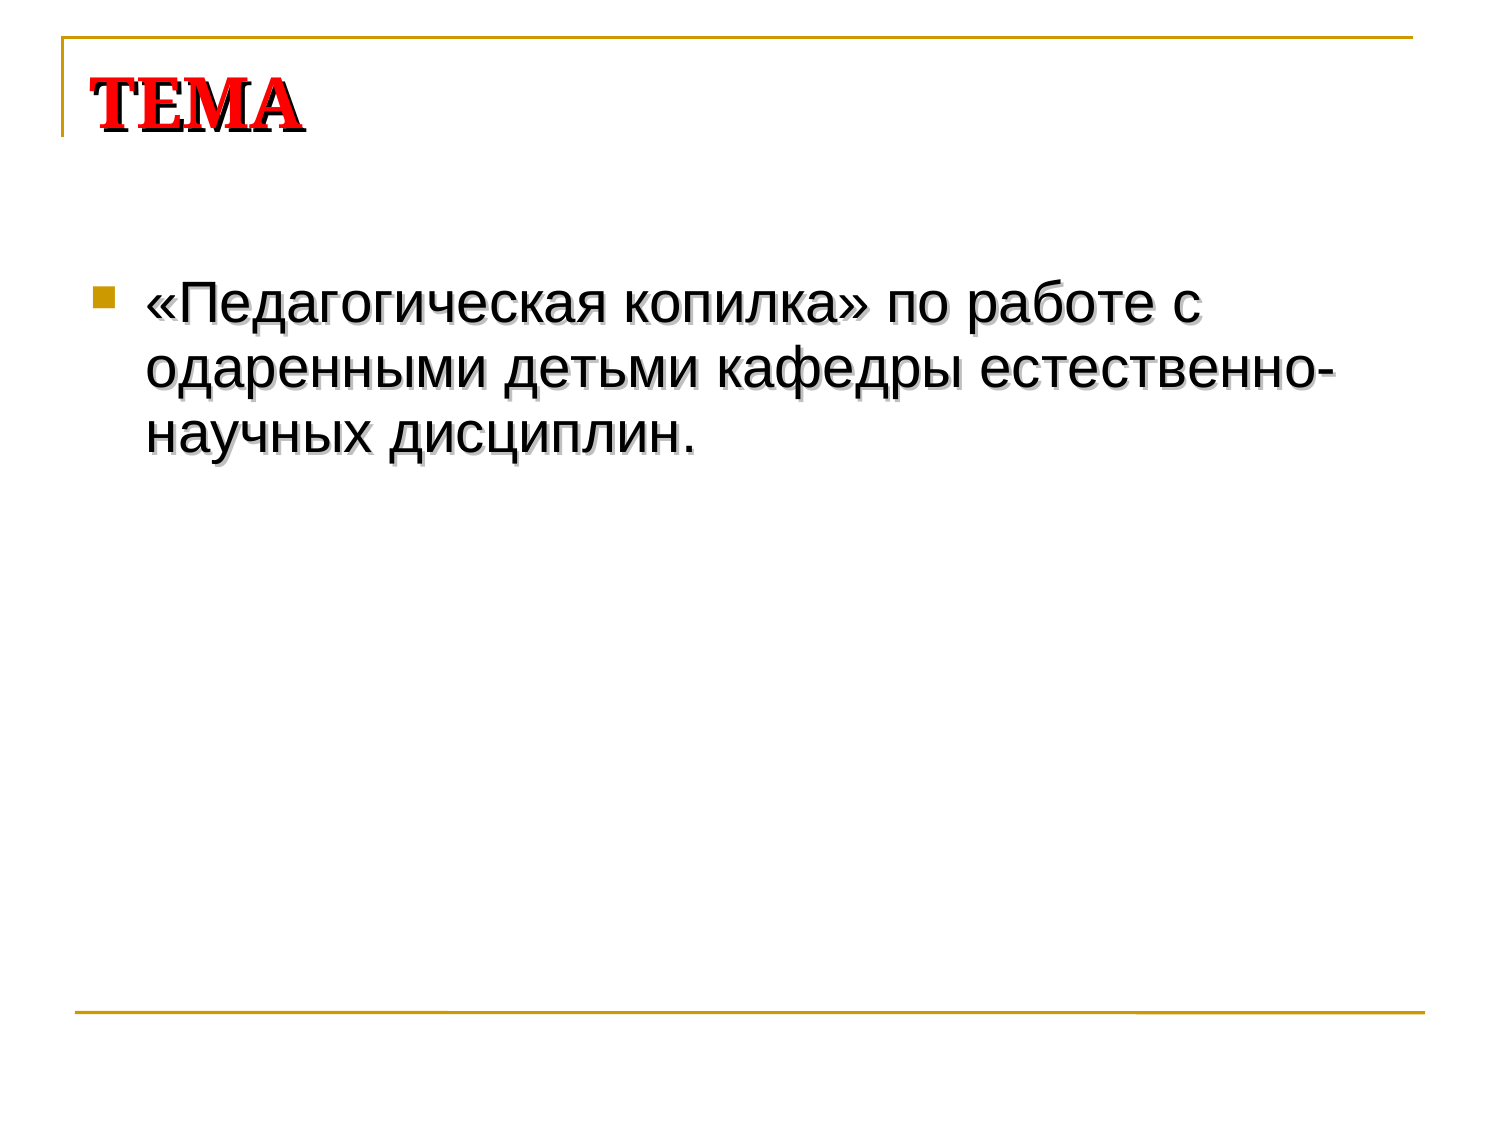

# ТЕМА
«Педагогическая копилка» по работе с одаренными детьми кафедры естественно-научных дисциплин.